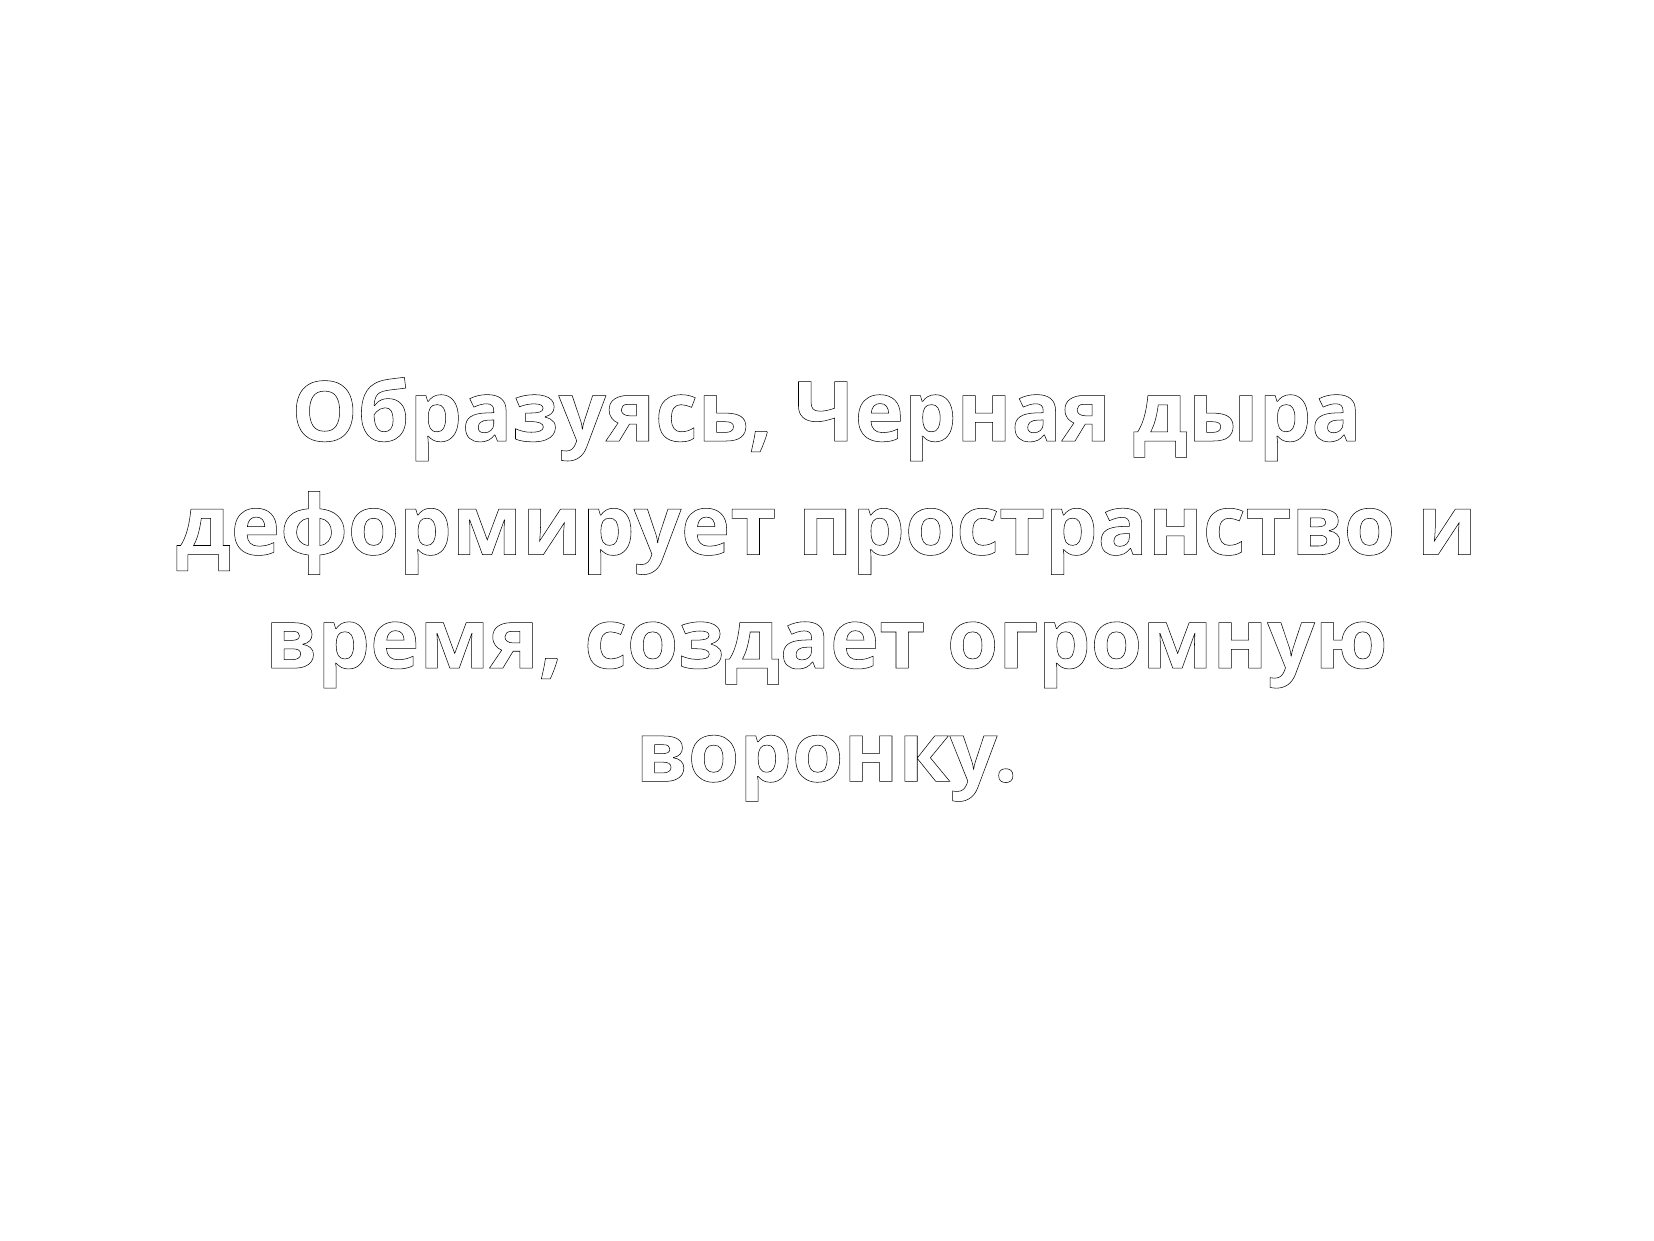

# Образуясь, Черная дыра деформирует пространство и время, создает огромную воронку.